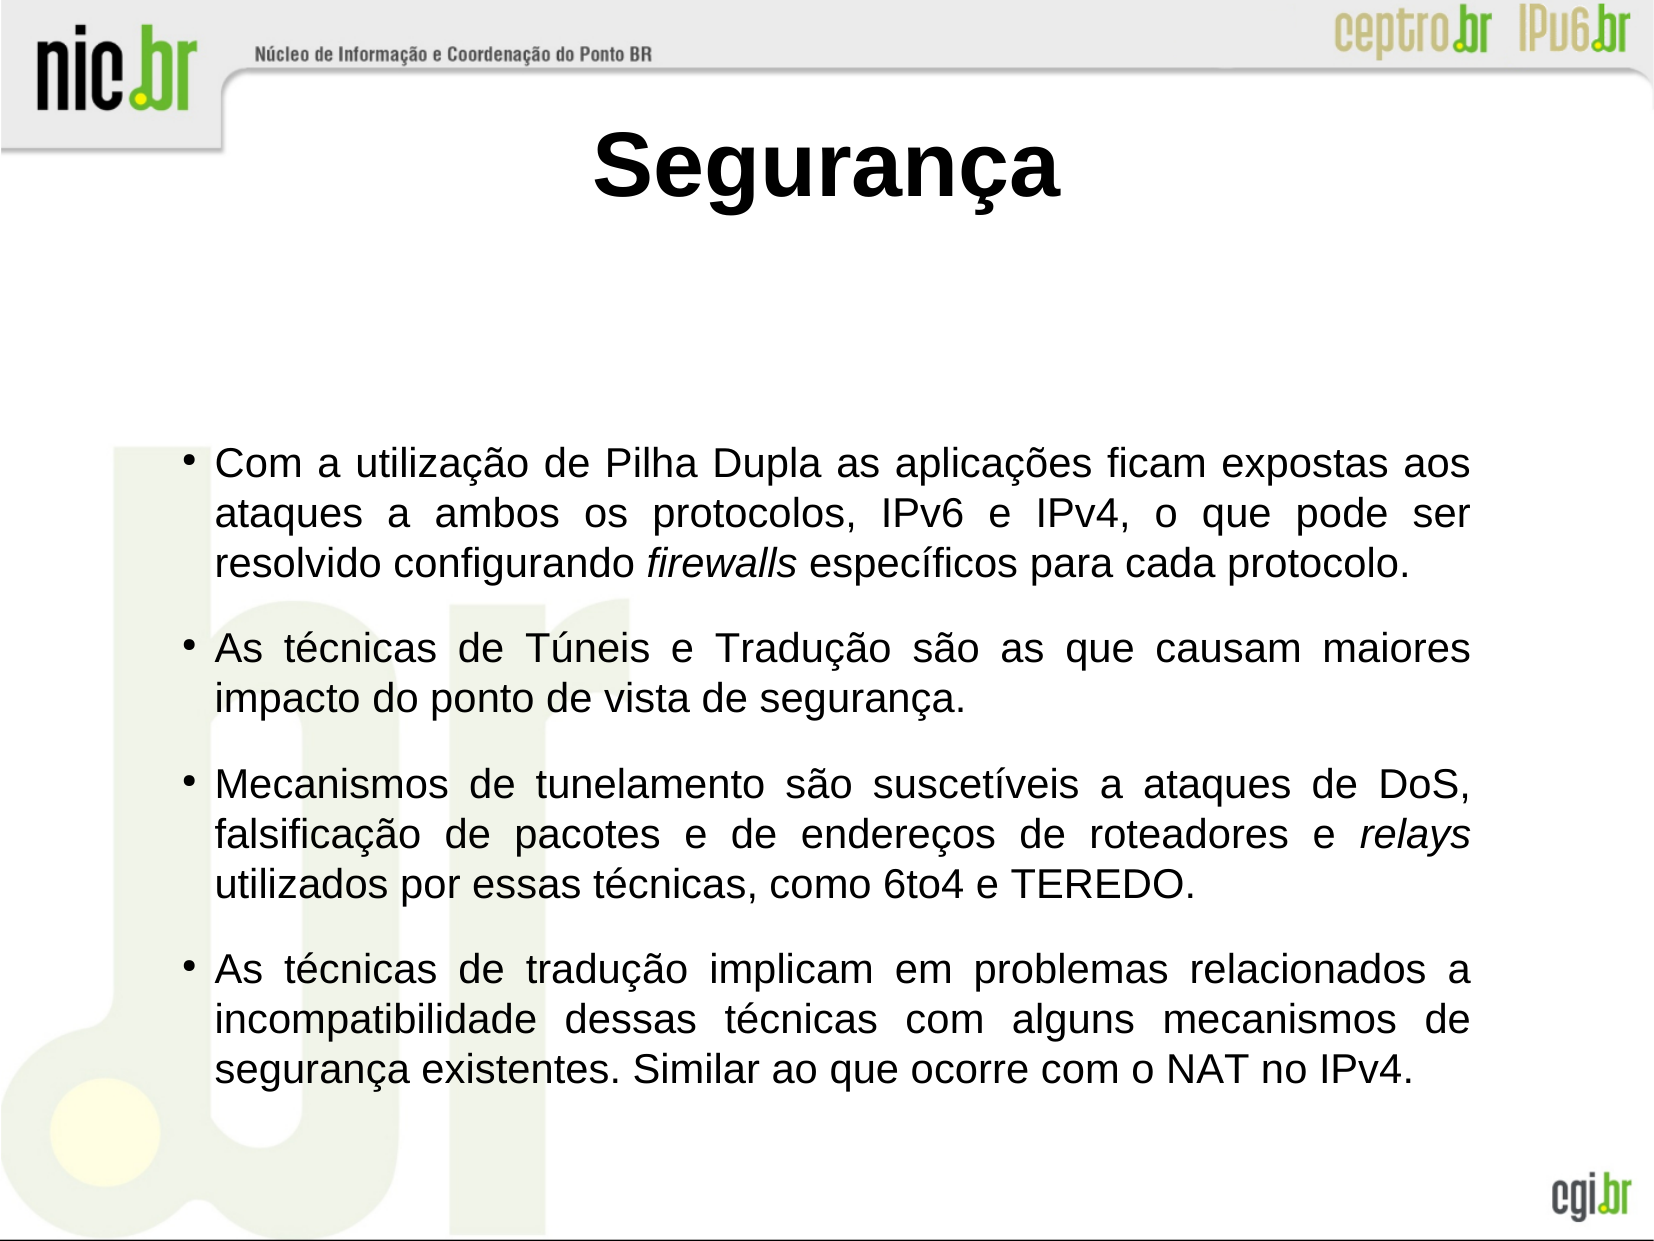

Segurança
Com a utilização de Pilha Dupla as aplicações ficam expostas aos ataques a ambos os protocolos, IPv6 e IPv4, o que pode ser resolvido configurando firewalls específicos para cada protocolo.
As técnicas de Túneis e Tradução são as que causam maiores impacto do ponto de vista de segurança.
Mecanismos de tunelamento são suscetíveis a ataques de DoS, falsificação de pacotes e de endereços de roteadores e relays utilizados por essas técnicas, como 6to4 e TEREDO.
As técnicas de tradução implicam em problemas relacionados a incompatibilidade dessas técnicas com alguns mecanismos de segurança existentes. Similar ao que ocorre com o NAT no IPv4.